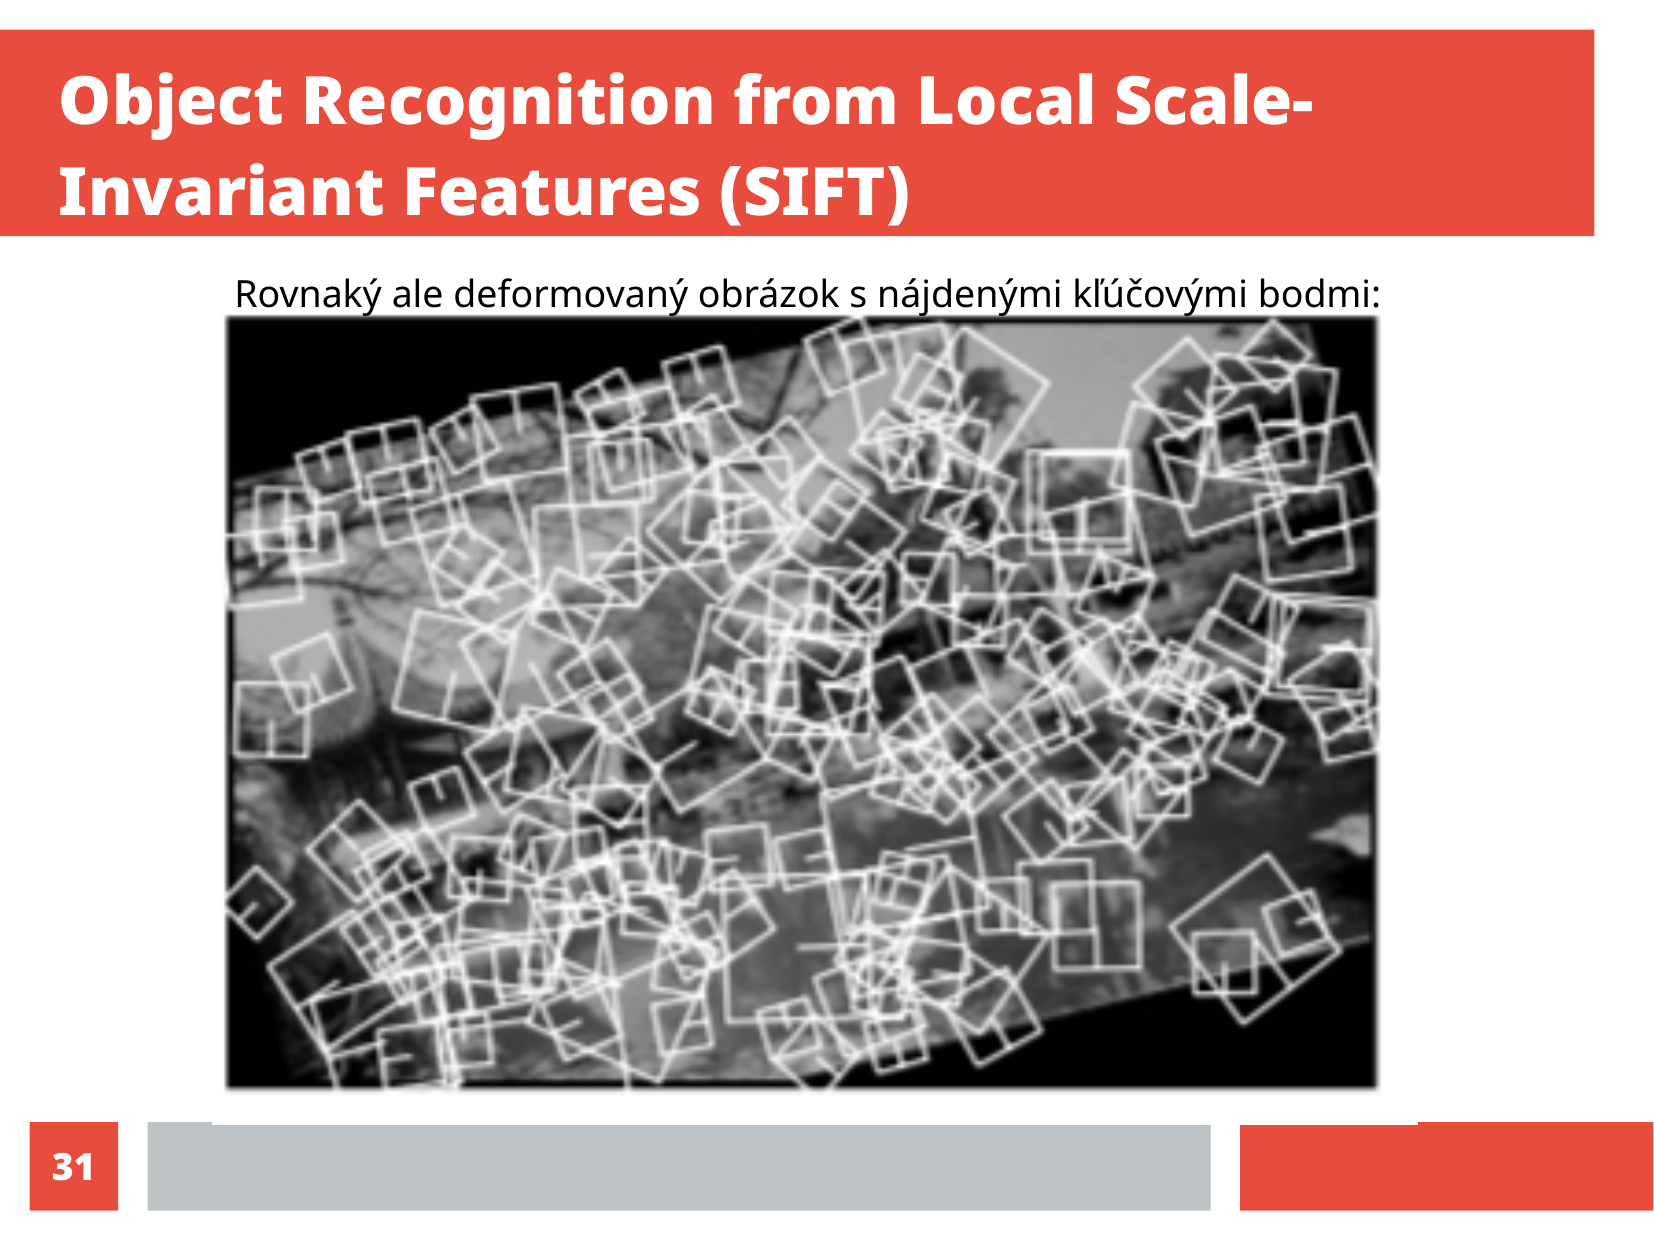

# Object Recognition from Local Scale-Invariant Features (SIFT)
Rovnaký ale deformovaný obrázok s nájdenými kľúčovými bodmi:
31